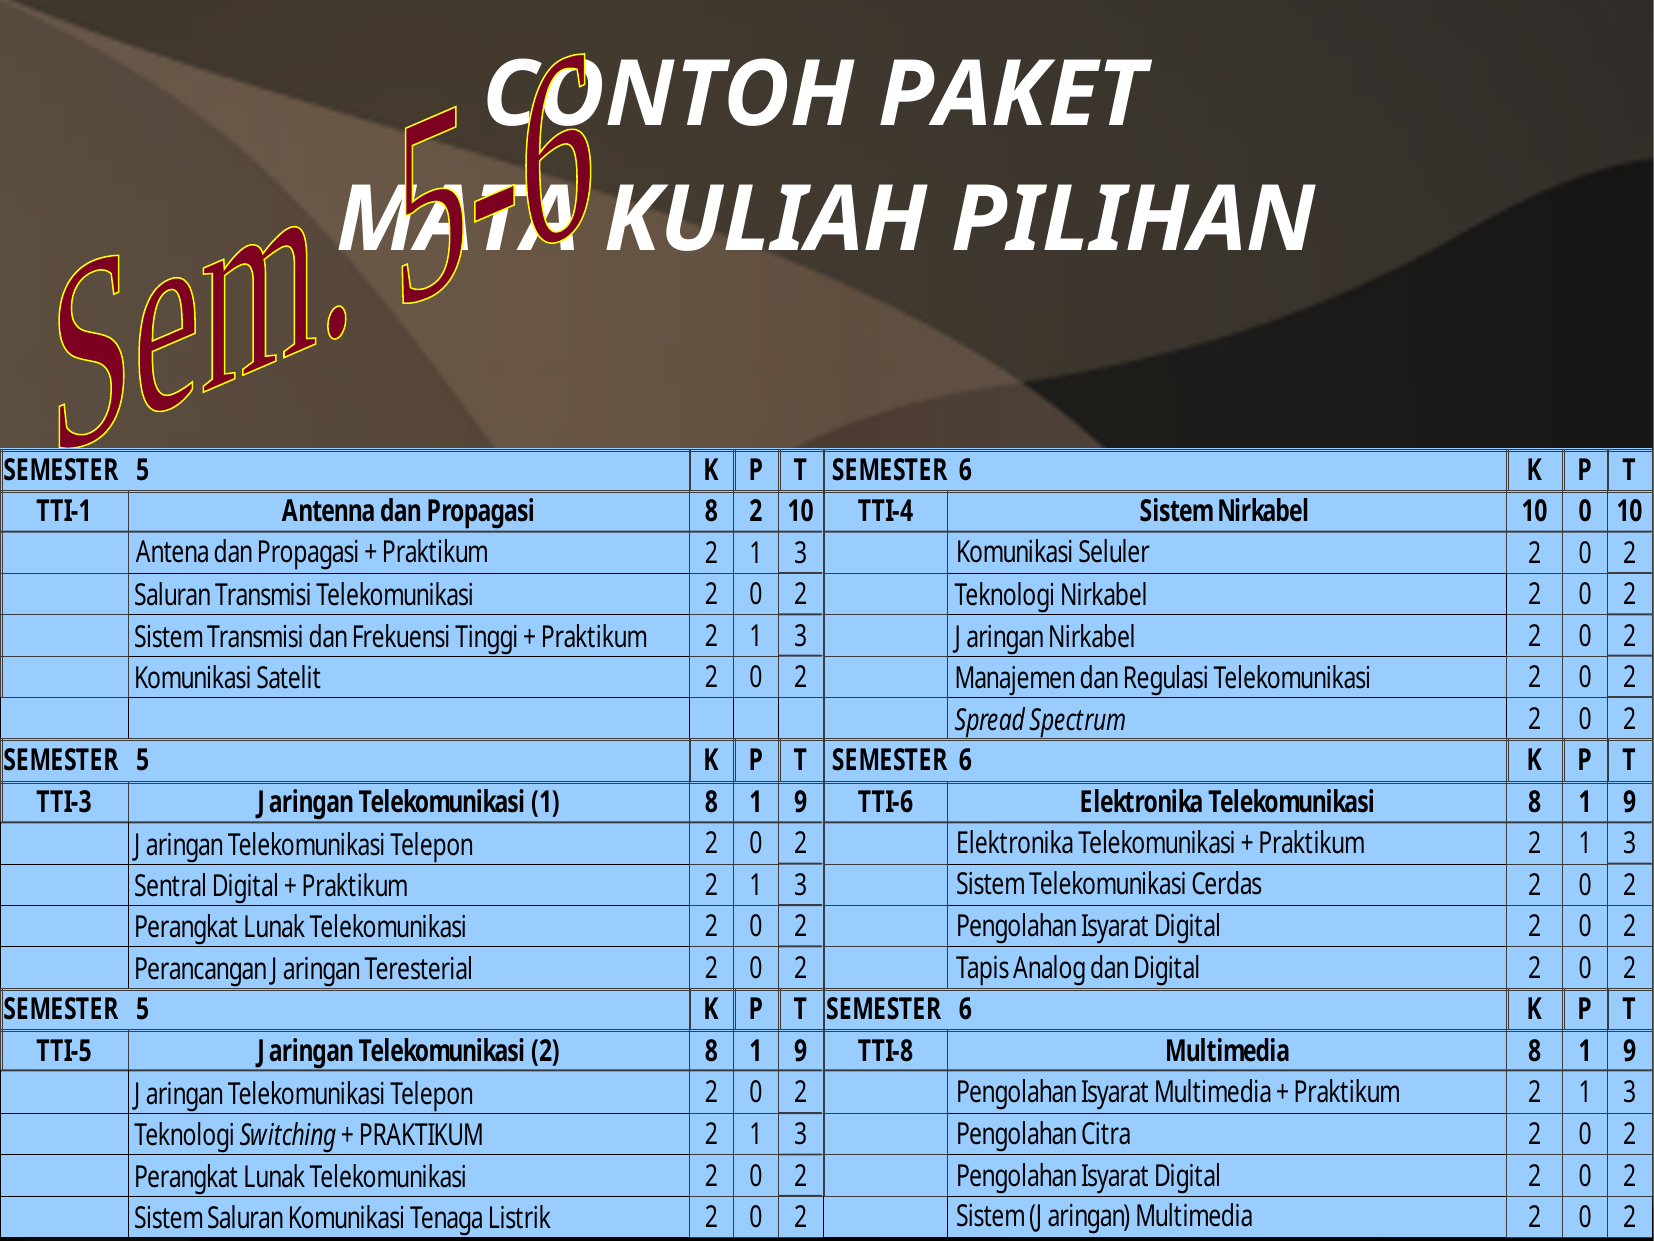

# CONTOH PAKET MATA KULIAH PILIHAN
Sem. 5-6